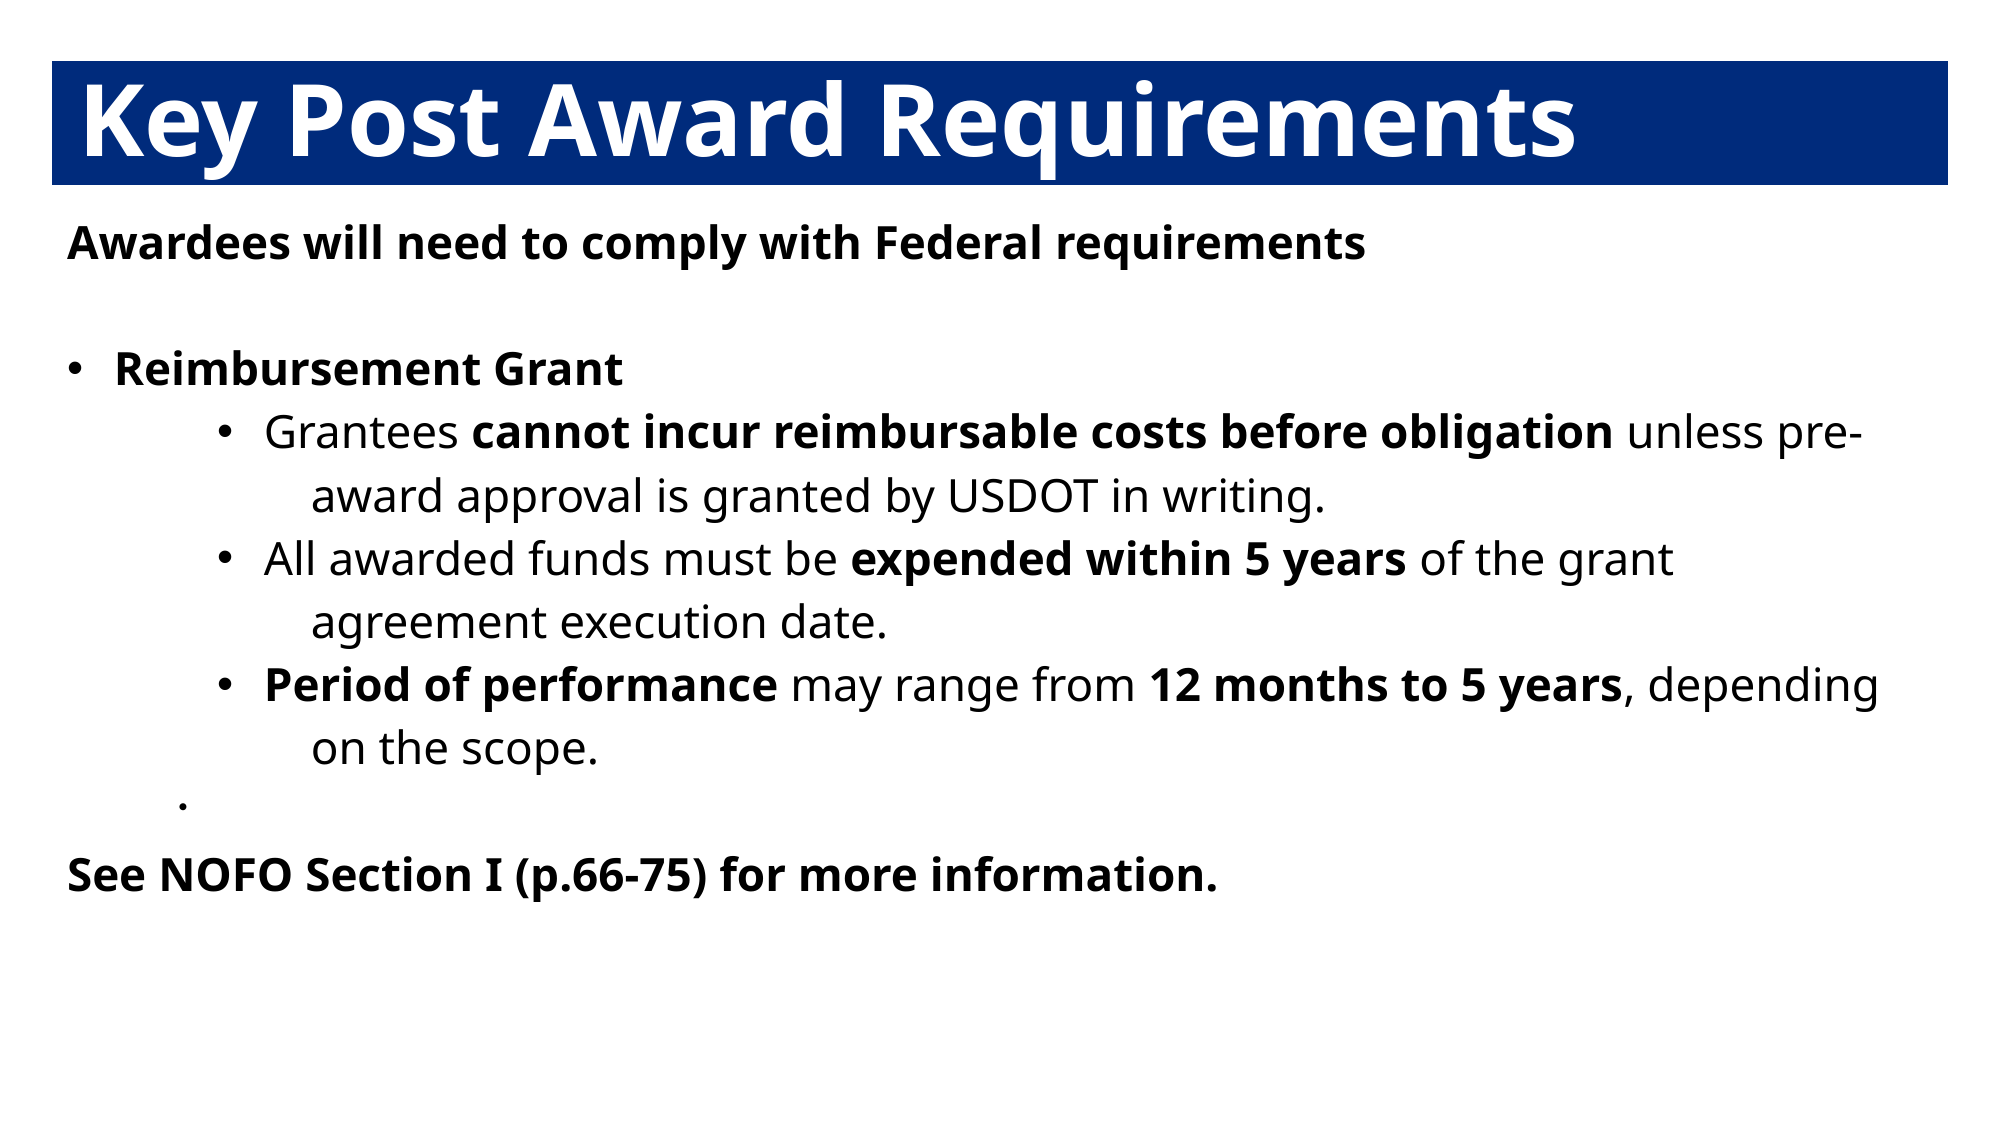

Key Post Award Requirements
Awardees will need to comply with Federal requirements
Reimbursement Grant
Grantees cannot incur reimbursable costs before obligation unless pre-award approval is granted by USDOT in writing.
All awarded funds must be expended within 5 years of the grant agreement execution date.
Period of performance may range from 12 months to 5 years, depending on the scope.
See NOFO Section I (p.66-75) for more information.